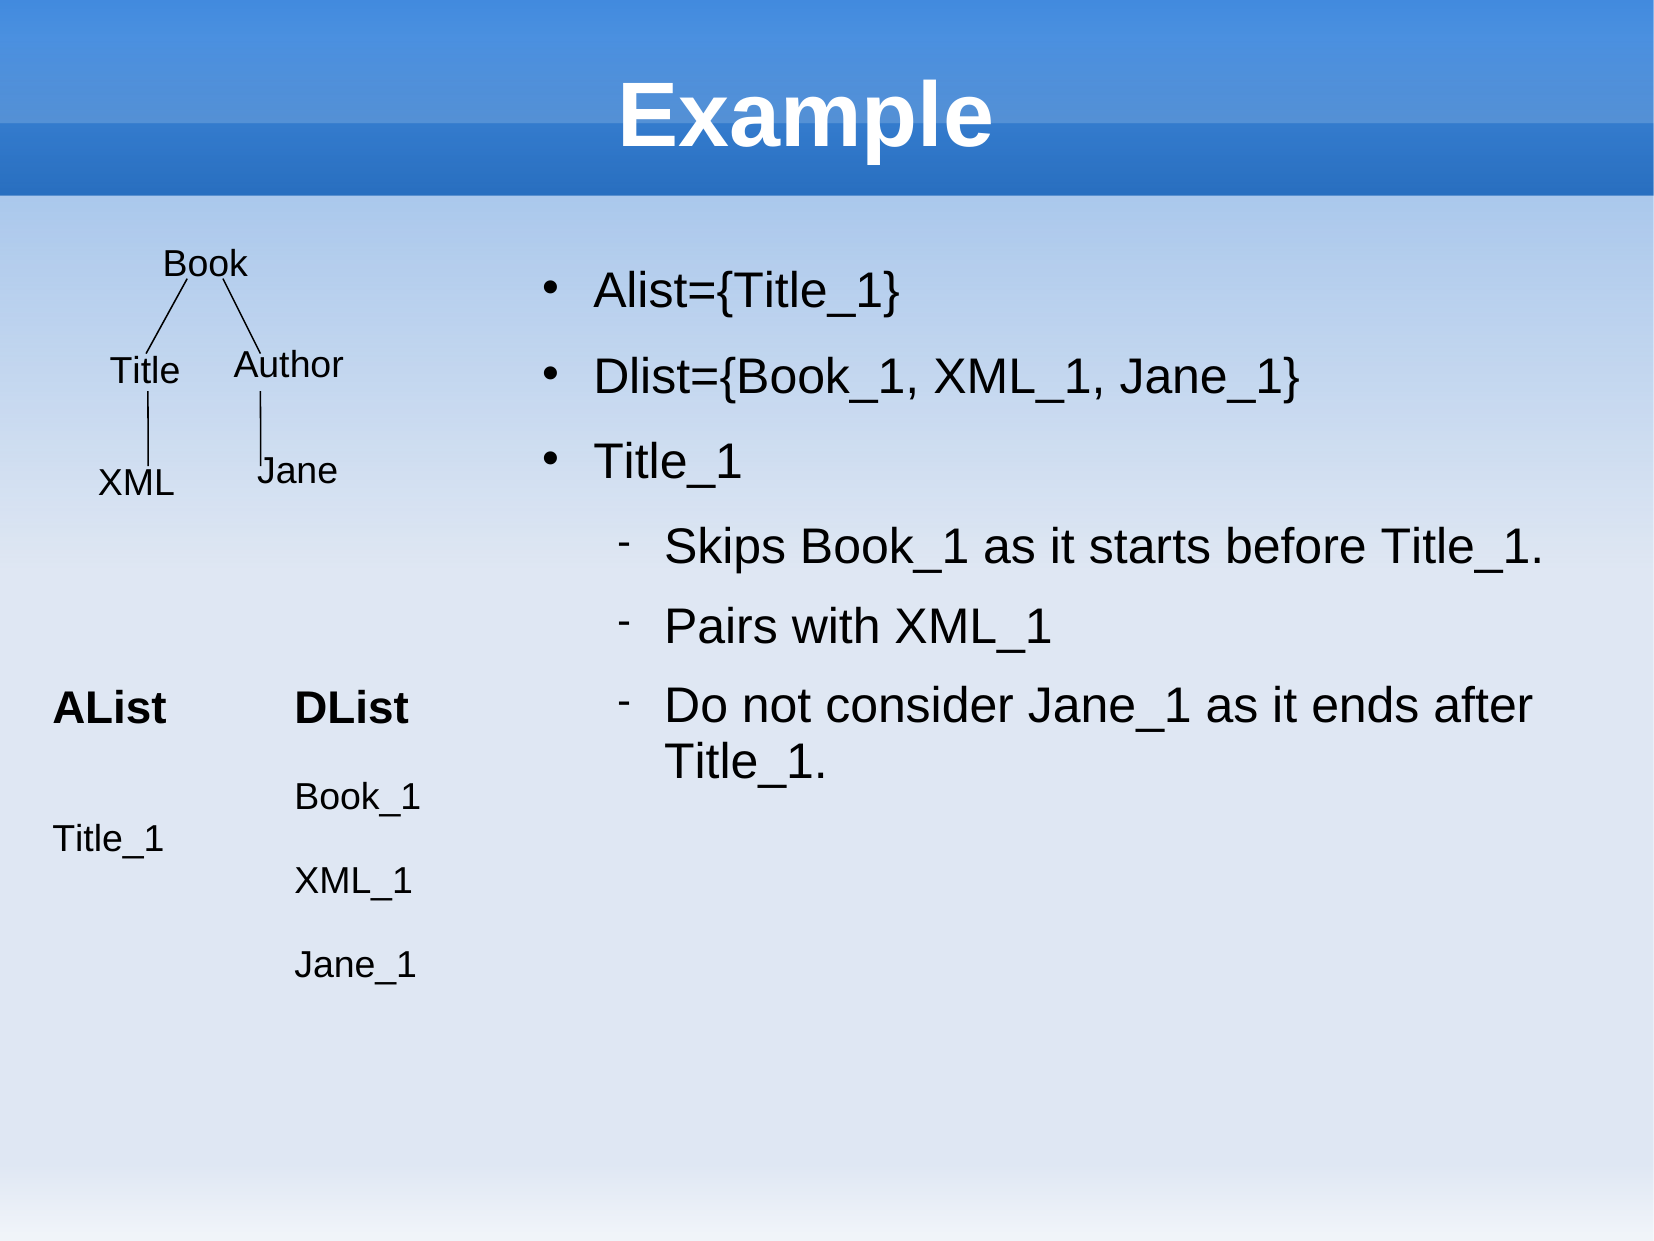

# Example
Book
Title
XML
Author
Jane
Alist={Title_1}
Dlist={Book_1, XML_1, Jane_1}
Title_1
Skips Book_1 as it starts before Title_1.
Pairs with XML_1
Do not consider Jane_1 as it ends after Title_1.
AList
Title_1
DList
Book_1
XML_1
Jane_1